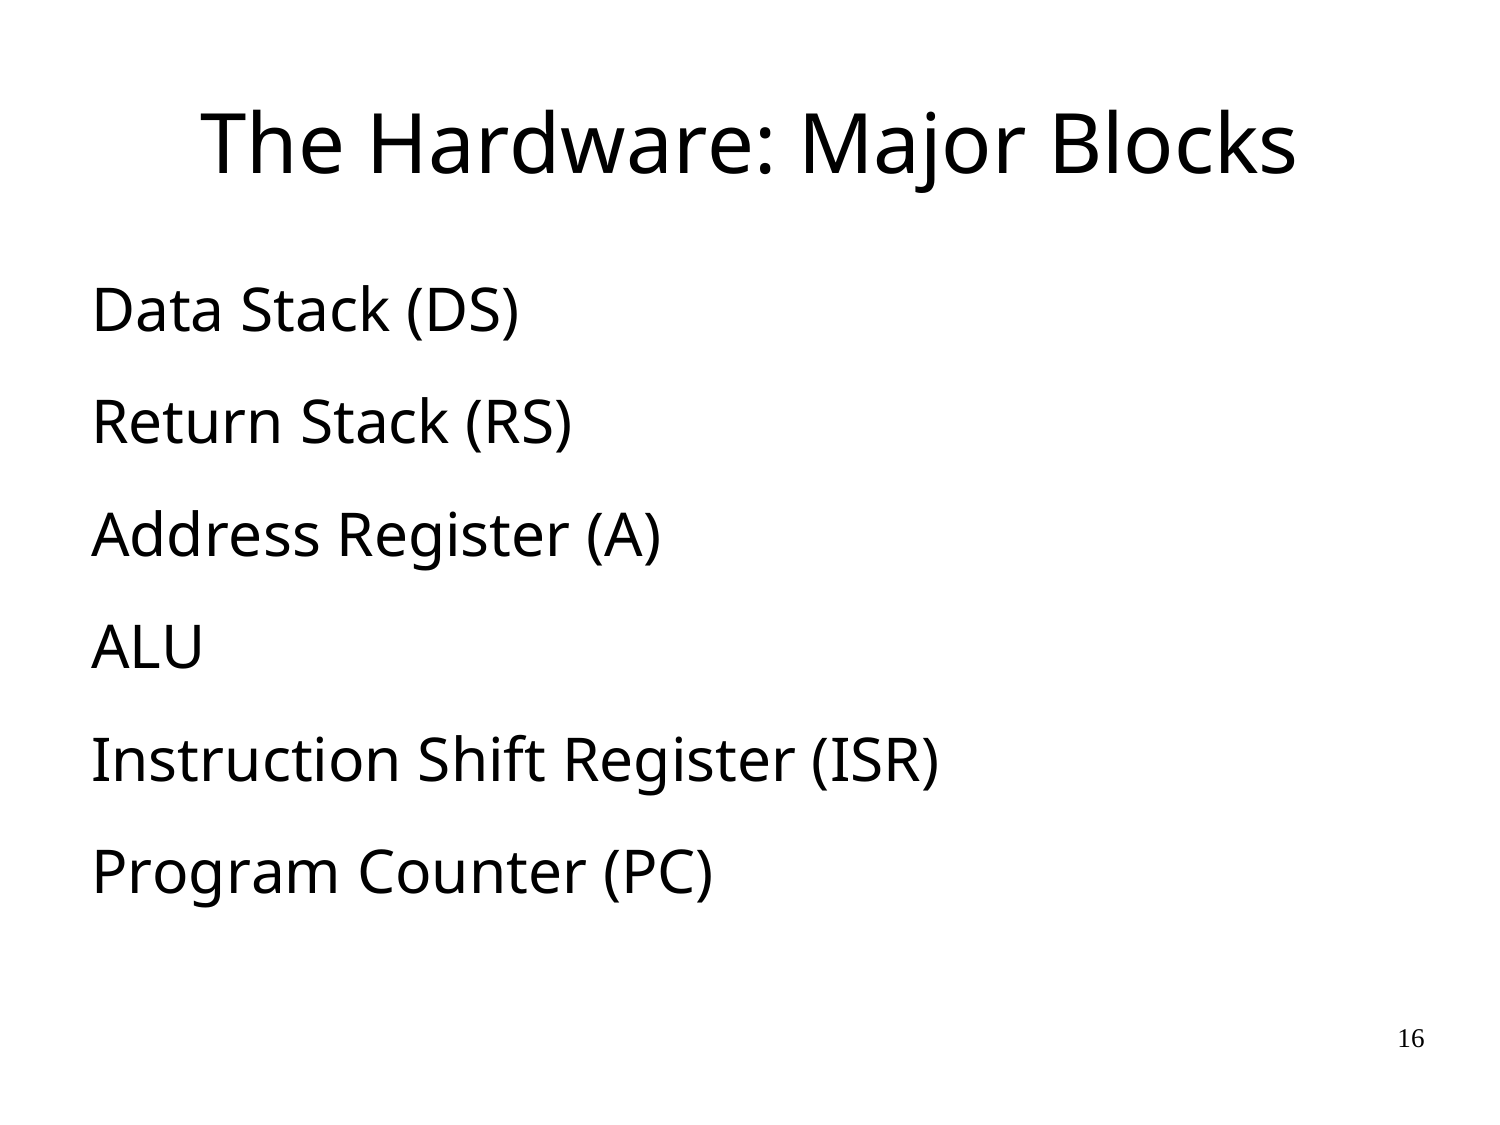

# The Hardware: Major Blocks
Data Stack (DS)
Return Stack (RS)
Address Register (A)
ALU
Instruction Shift Register (ISR)
Program Counter (PC)
16